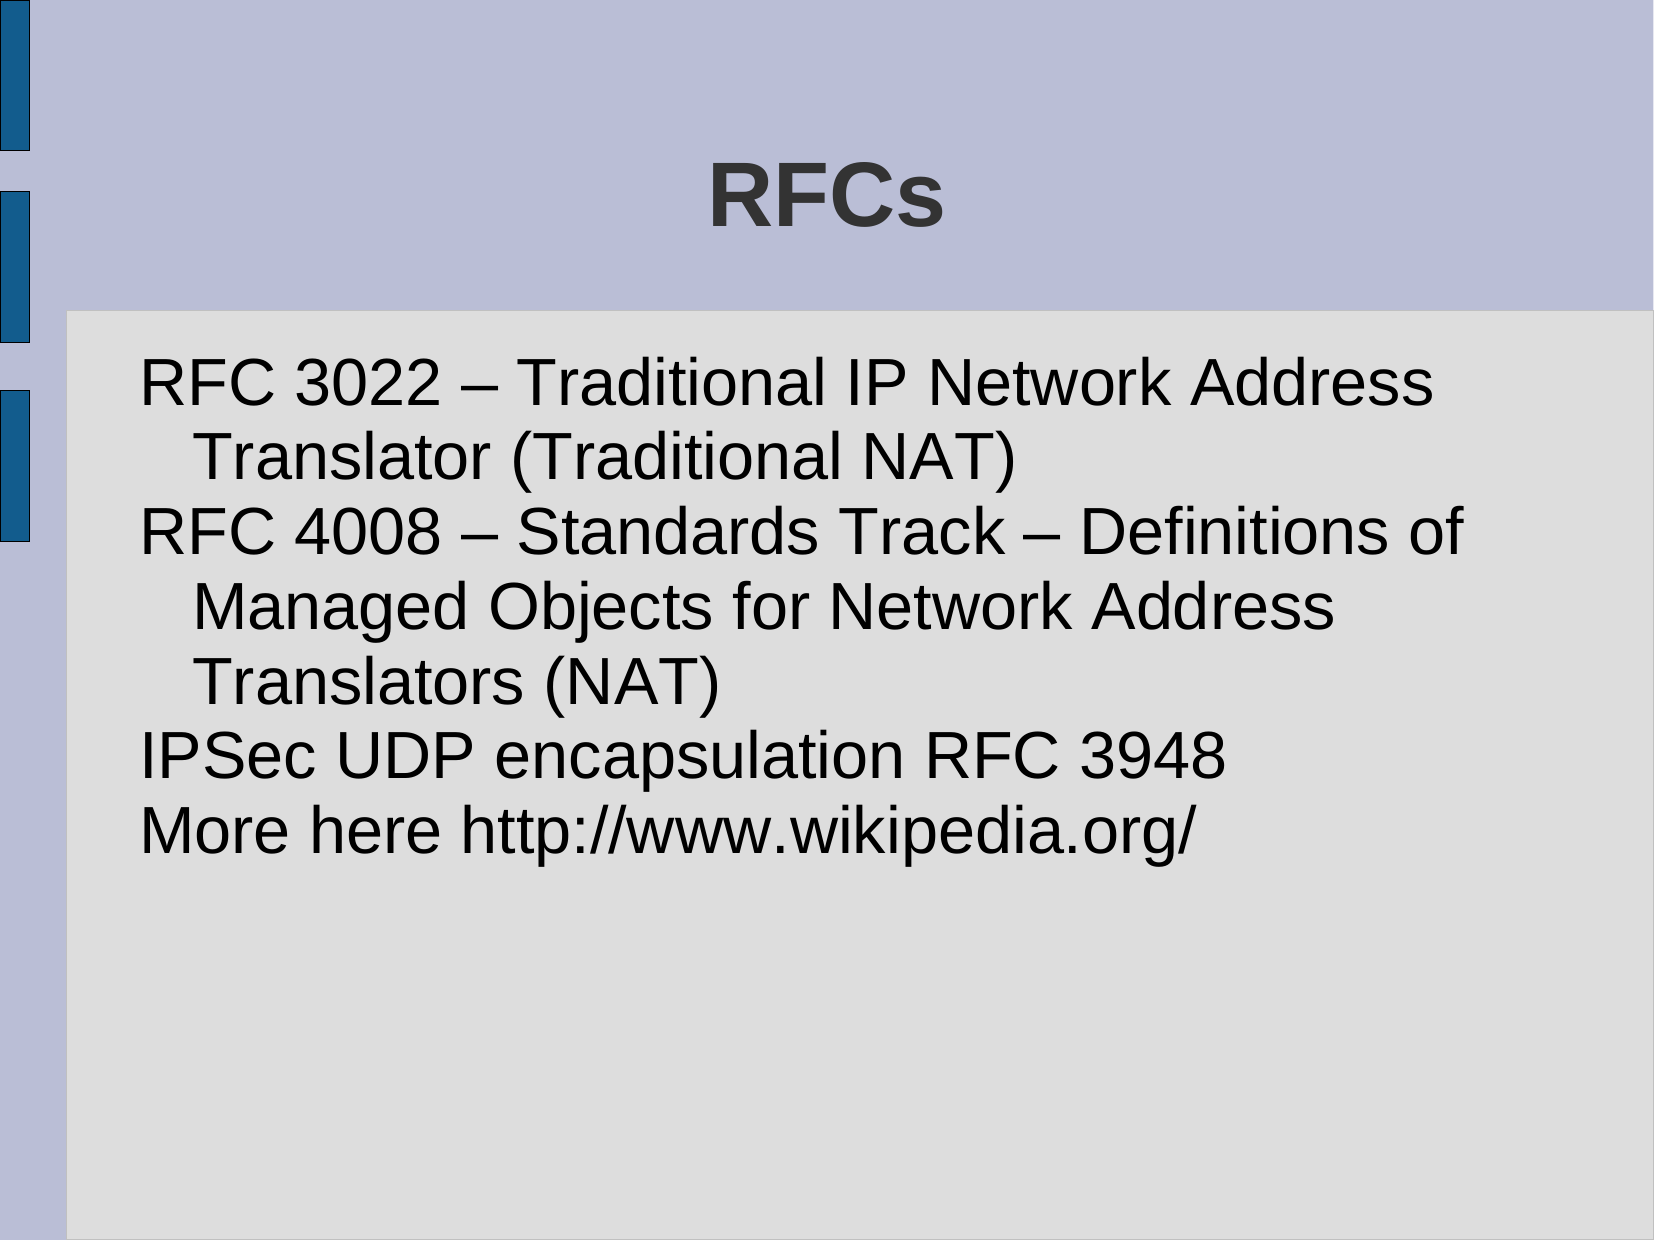

# RFCs
RFC 3022 – Traditional IP Network Address Translator (Traditional NAT)
RFC 4008 – Standards Track – Definitions of Managed Objects for Network Address Translators (NAT)
IPSec UDP encapsulation RFC 3948
More here http://www.wikipedia.org/